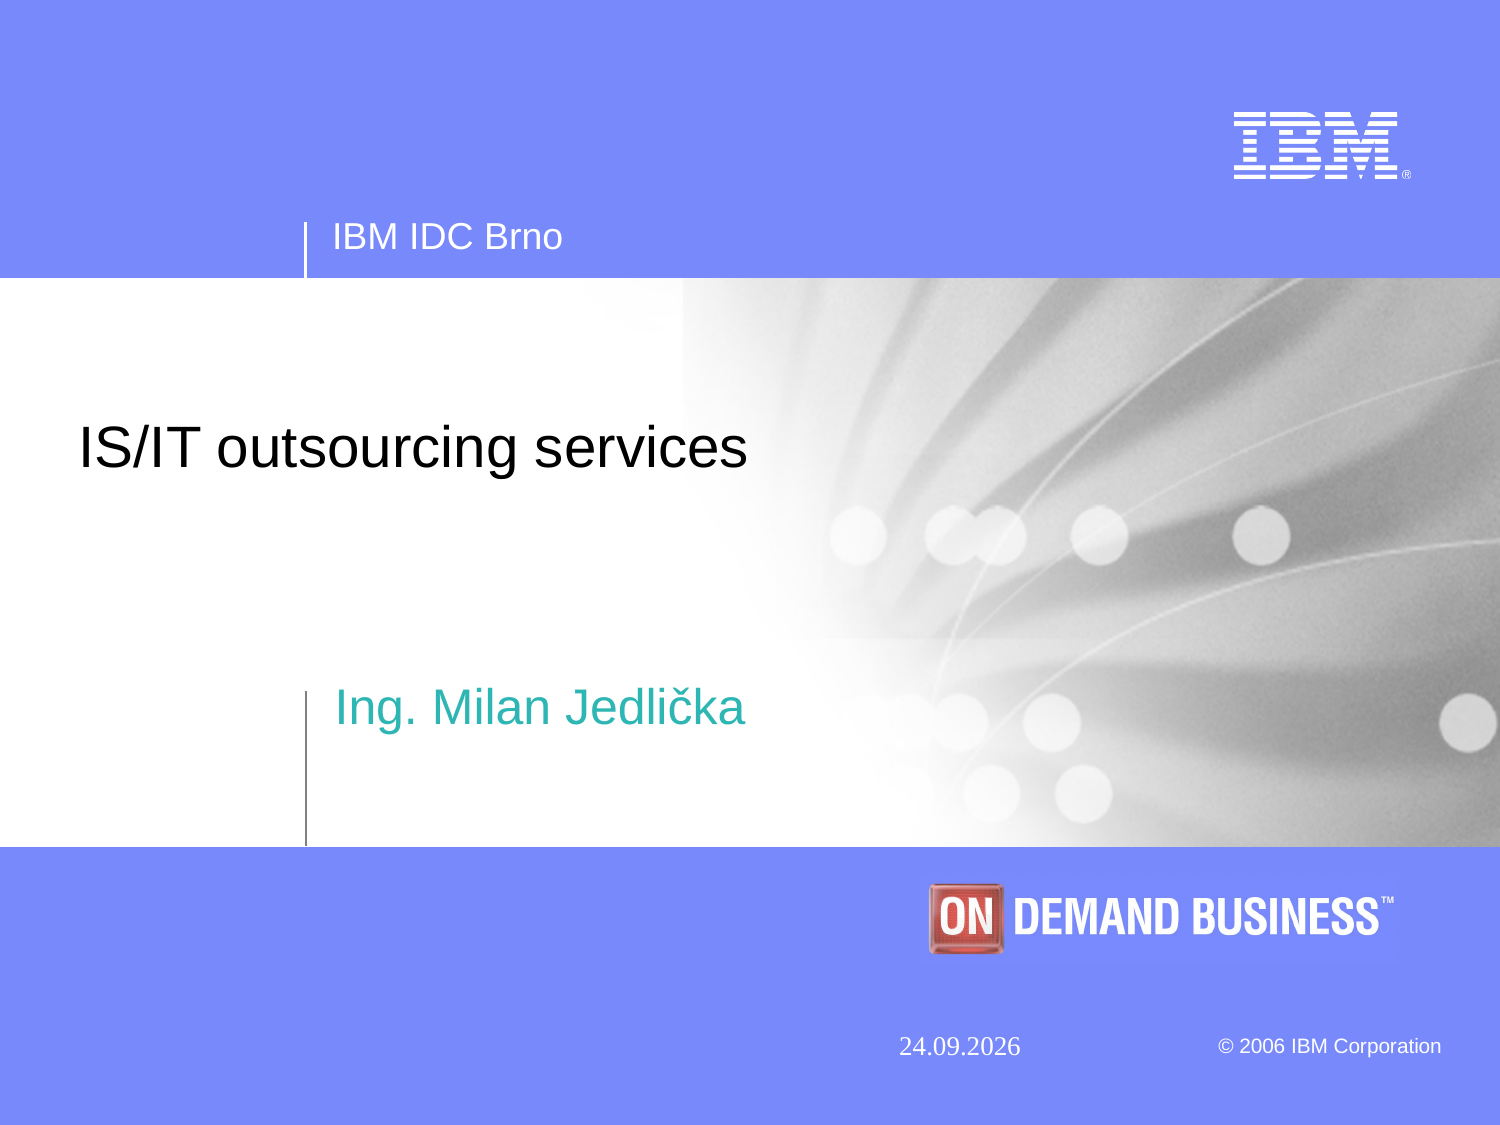

# IS/IT outsourcing services
Ing. Milan Jedlička